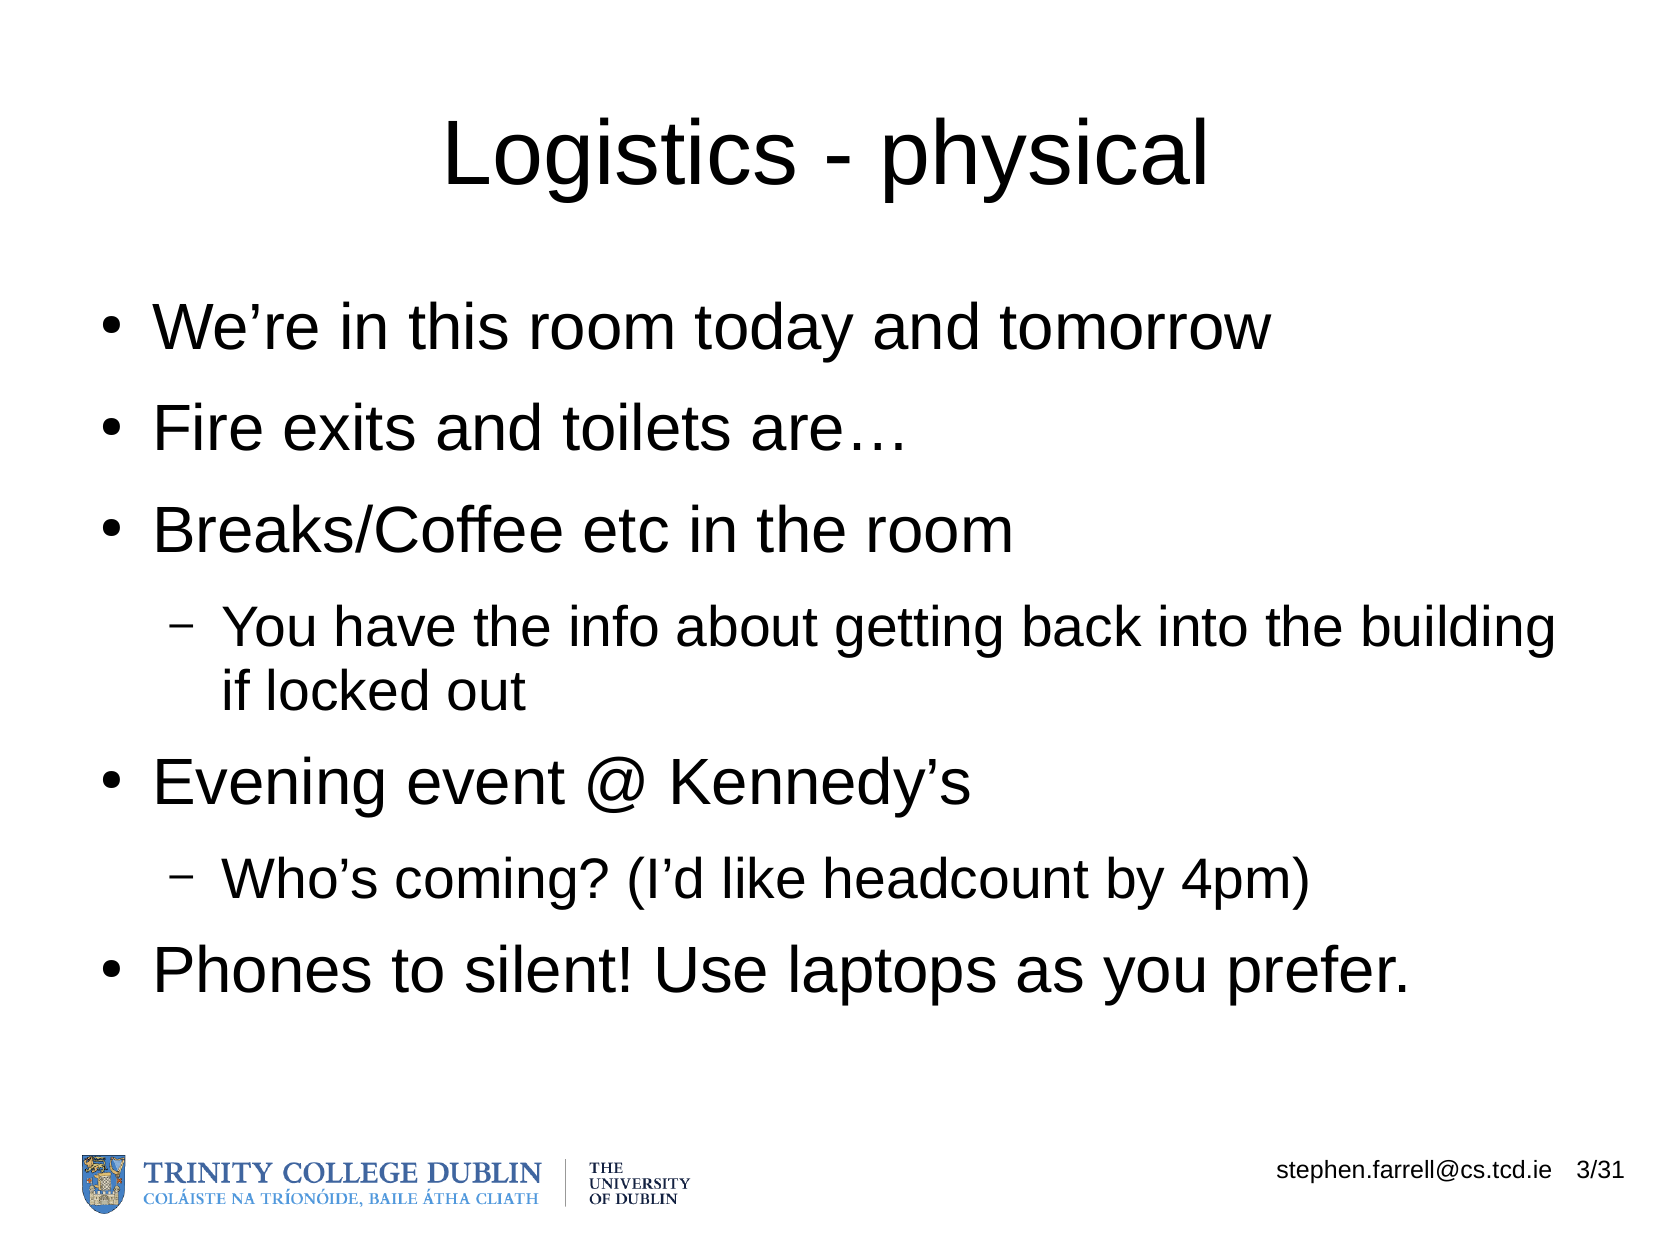

Logistics - physical
# We’re in this room today and tomorrow
Fire exits and toilets are…
Breaks/Coffee etc in the room
You have the info about getting back into the building if locked out
Evening event @ Kennedy’s
Who’s coming? (I’d like headcount by 4pm)
Phones to silent! Use laptops as you prefer.